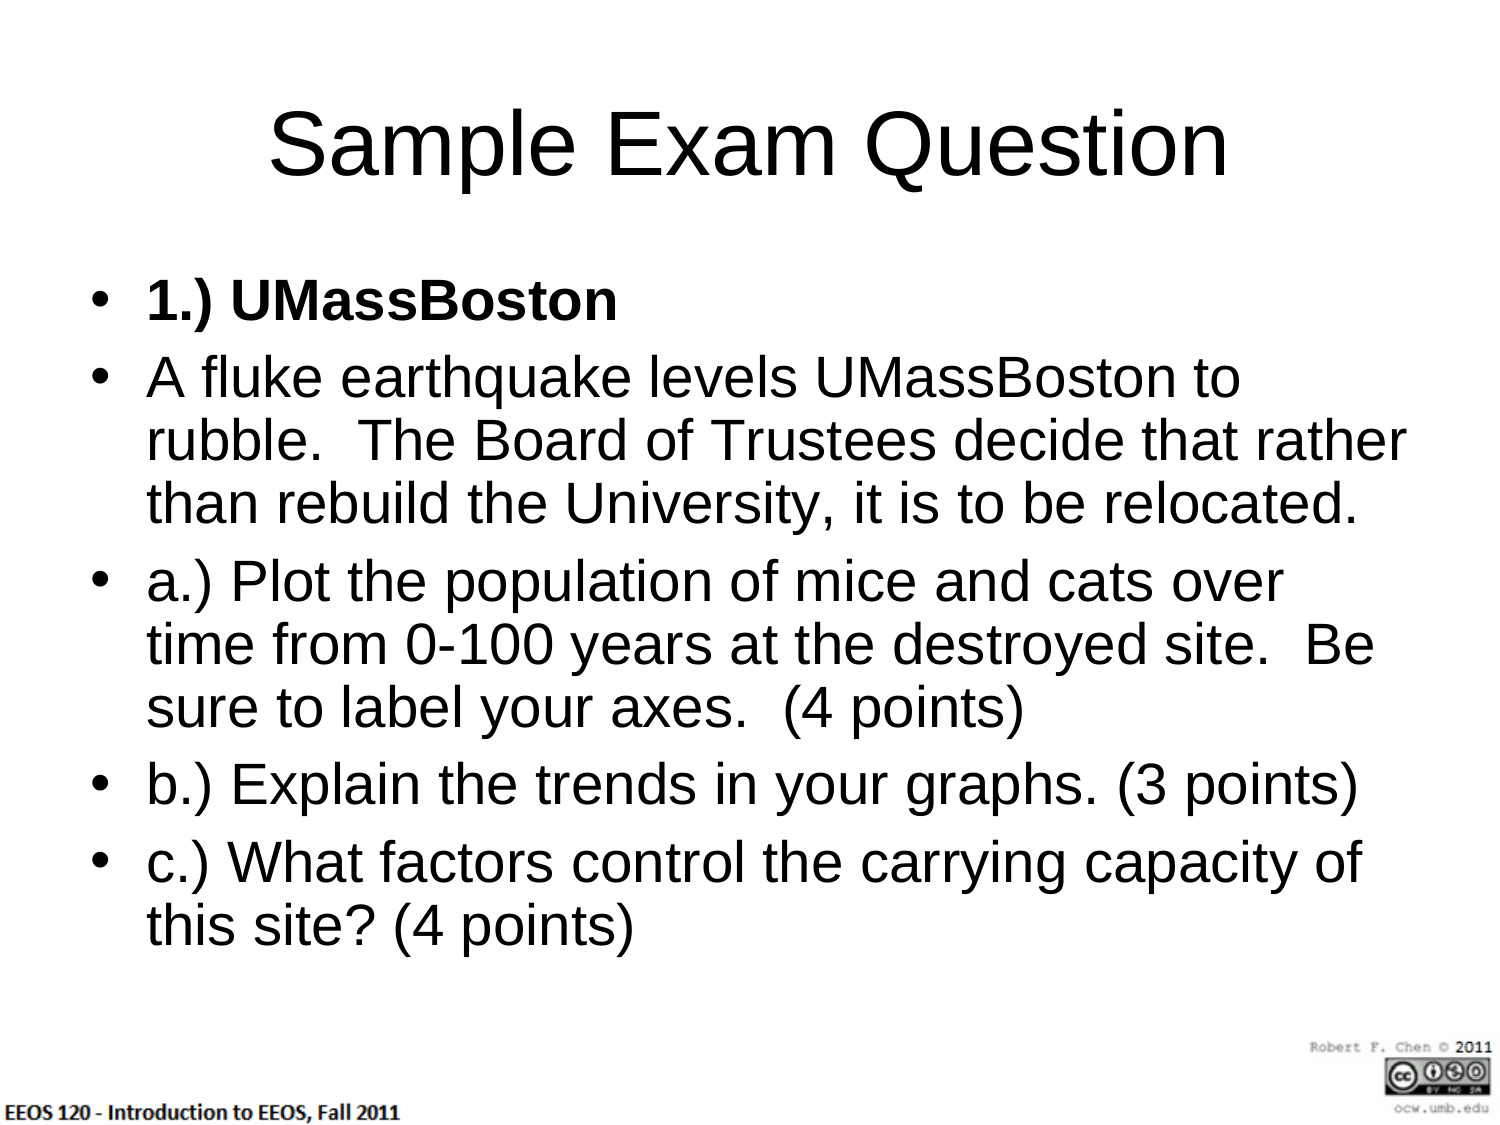

# Sample Exam Question
1.) UMassBoston
A fluke earthquake levels UMassBoston to rubble. The Board of Trustees decide that rather than rebuild the University, it is to be relocated.
a.) Plot the population of mice and cats over time from 0-100 years at the destroyed site. Be sure to label your axes. (4 points)
b.) Explain the trends in your graphs. (3 points)
c.) What factors control the carrying capacity of this site? (4 points)